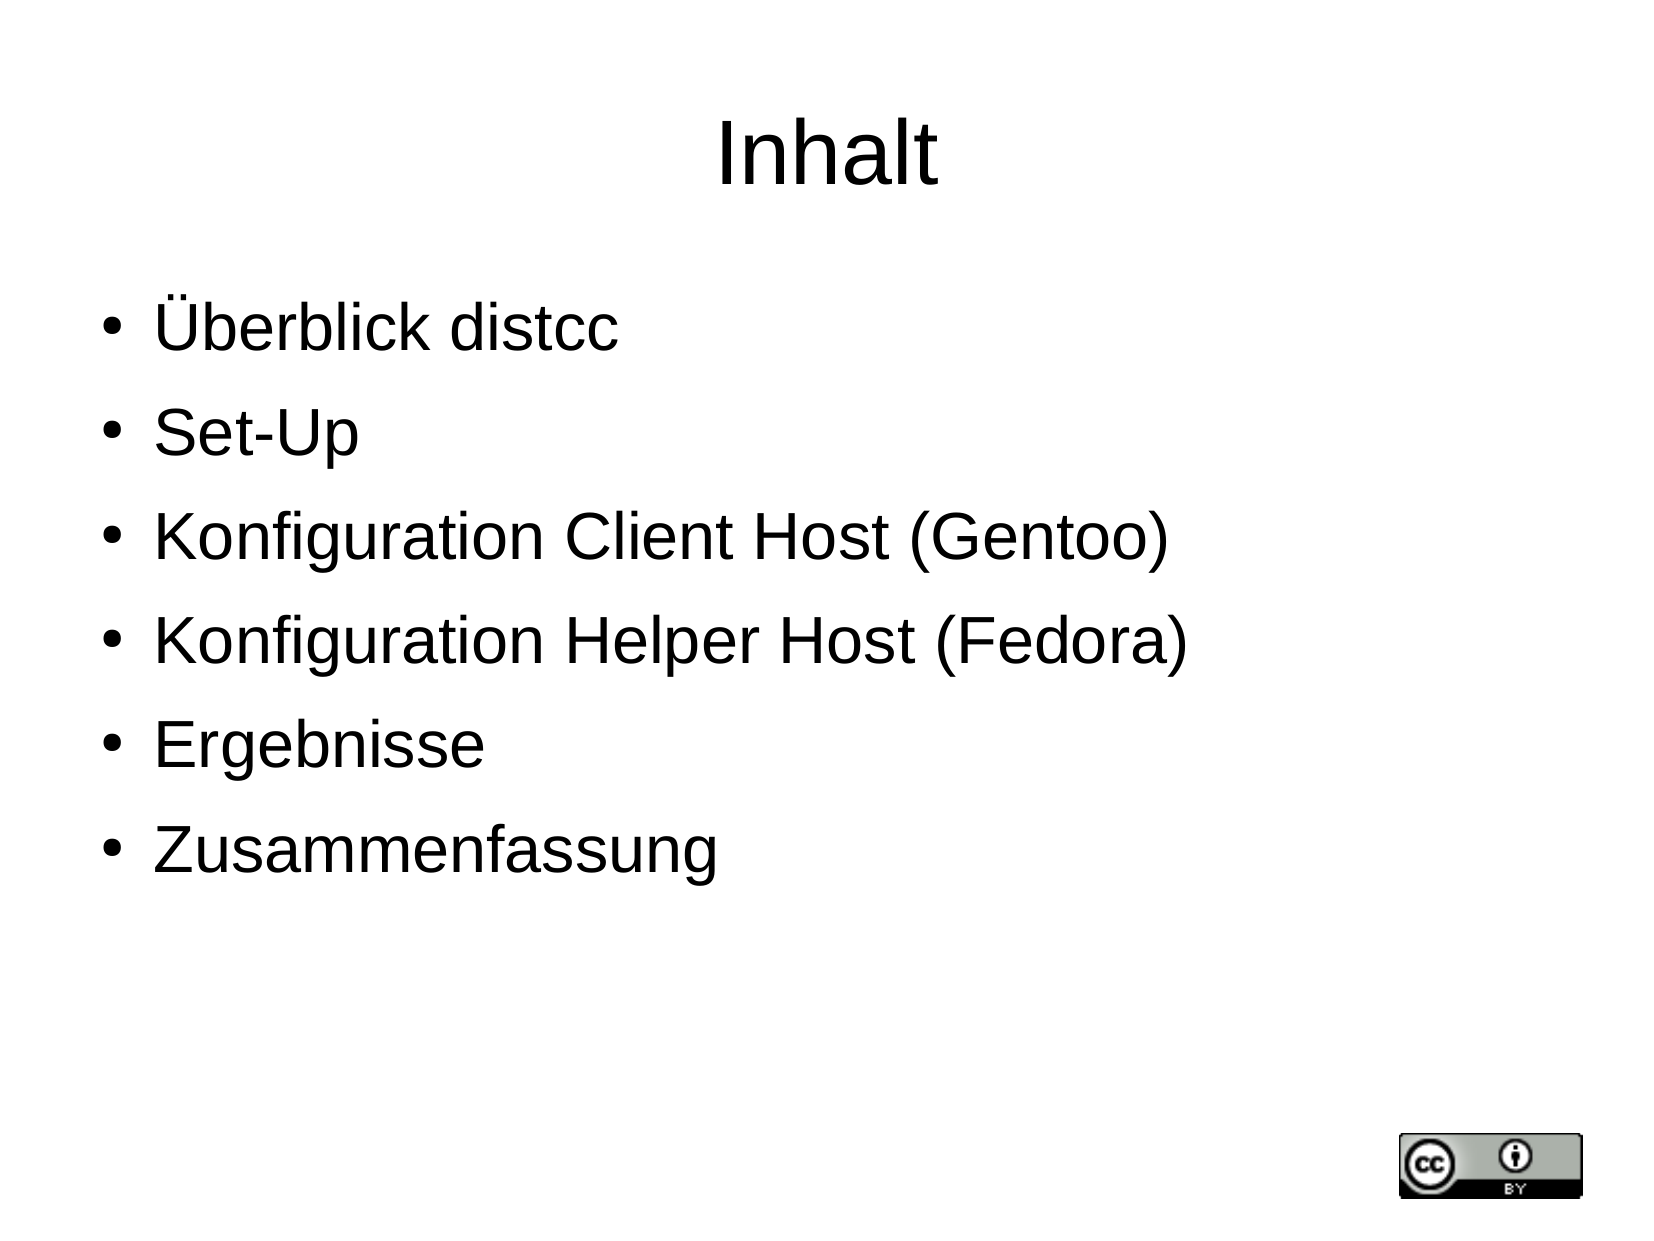

# Inhalt
Überblick distcc
Set-Up
Konfiguration Client Host (Gentoo)
Konfiguration Helper Host (Fedora)
Ergebnisse
Zusammenfassung